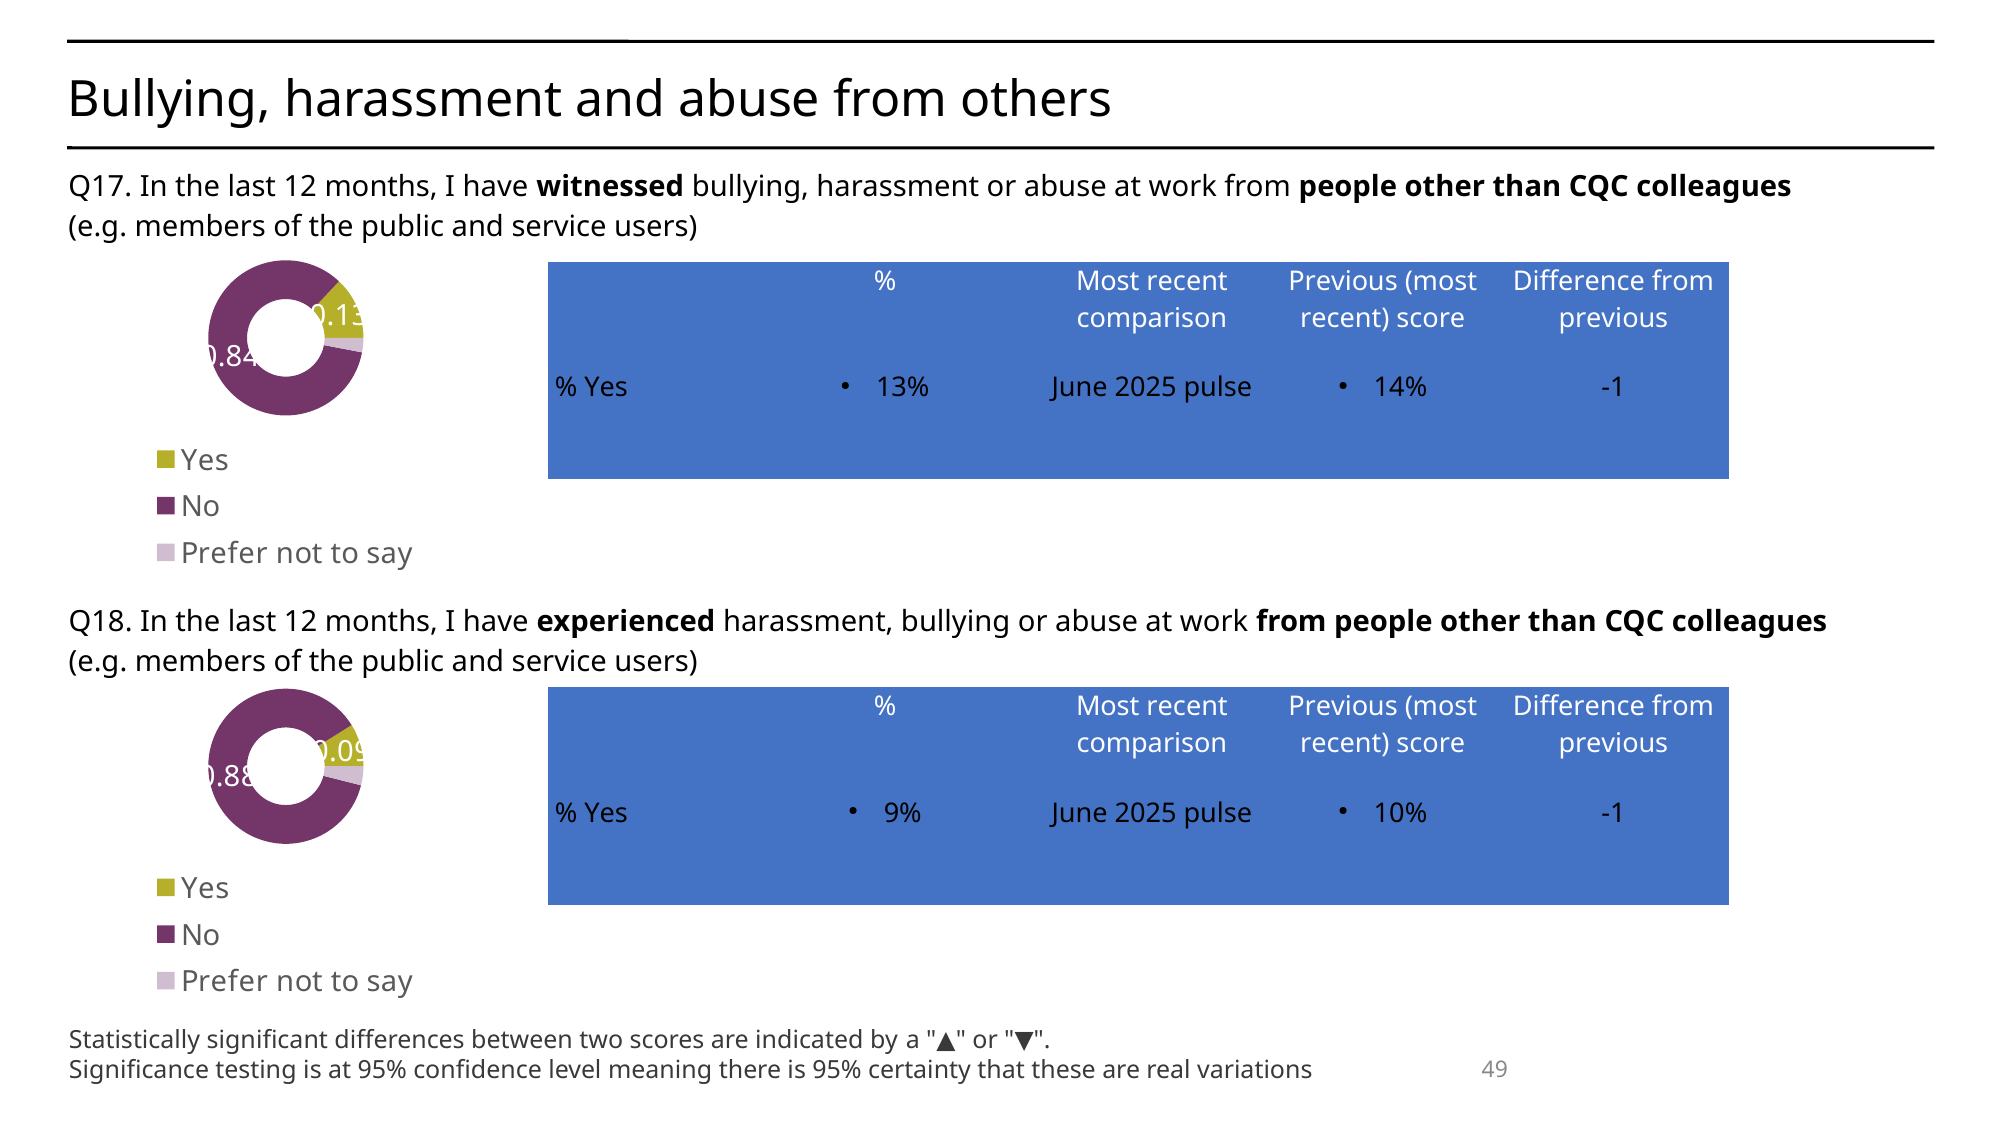

# Bullying, harassment and abuse from others
Q17. In the last 12 months, I have witnessed bullying, harassment or abuse at work from people other than CQC colleagues (e.g. members of the public and service users)
### Chart
| Category | x |
|---|---|
| Yes | 0.13 |
| No | 0.84 |
| Prefer not to say | 0.03 || | % | | Most recent comparison | Previous (most recent) score | Difference from previous |
| --- | --- | --- | --- | --- | --- |
| % Yes | 13% | | June 2025 pulse | 14% | -1 |
Q18. In the last 12 months, I have experienced harassment, bullying or abuse at work from people other than CQC colleagues (e.g. members of the public and service users)
### Chart
| Category | x |
|---|---|
| Yes | 0.09 |
| No | 0.88 |
| Prefer not to say | 0.04 || | % | | Most recent comparison | Previous (most recent) score | Difference from previous |
| --- | --- | --- | --- | --- | --- |
| % Yes | 9% | | June 2025 pulse | 10% | -1 |
Statistically significant differences between two scores are indicated by a "▲" or "▼".
Significance testing is at 95% confidence level meaning there is 95% certainty that these are real variations